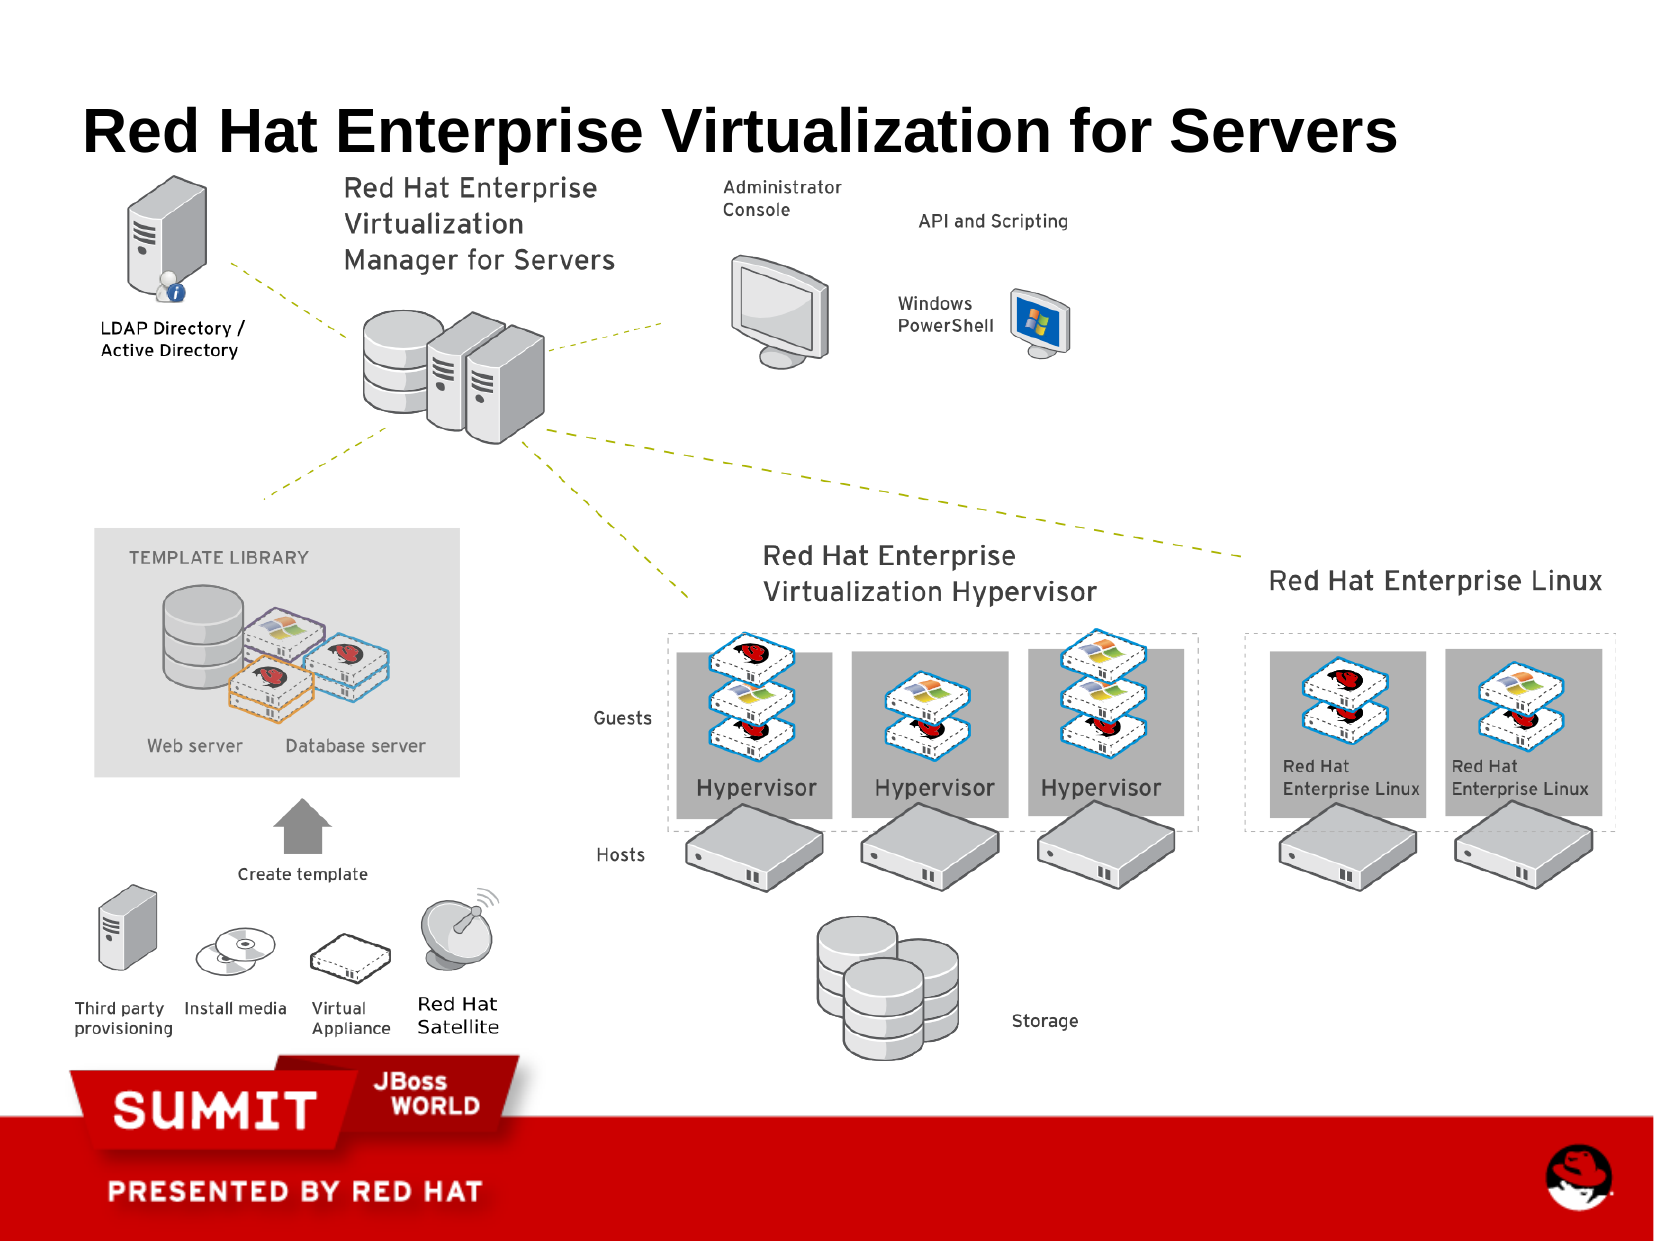

# Red Hat Enterprise Virtualization for Servers